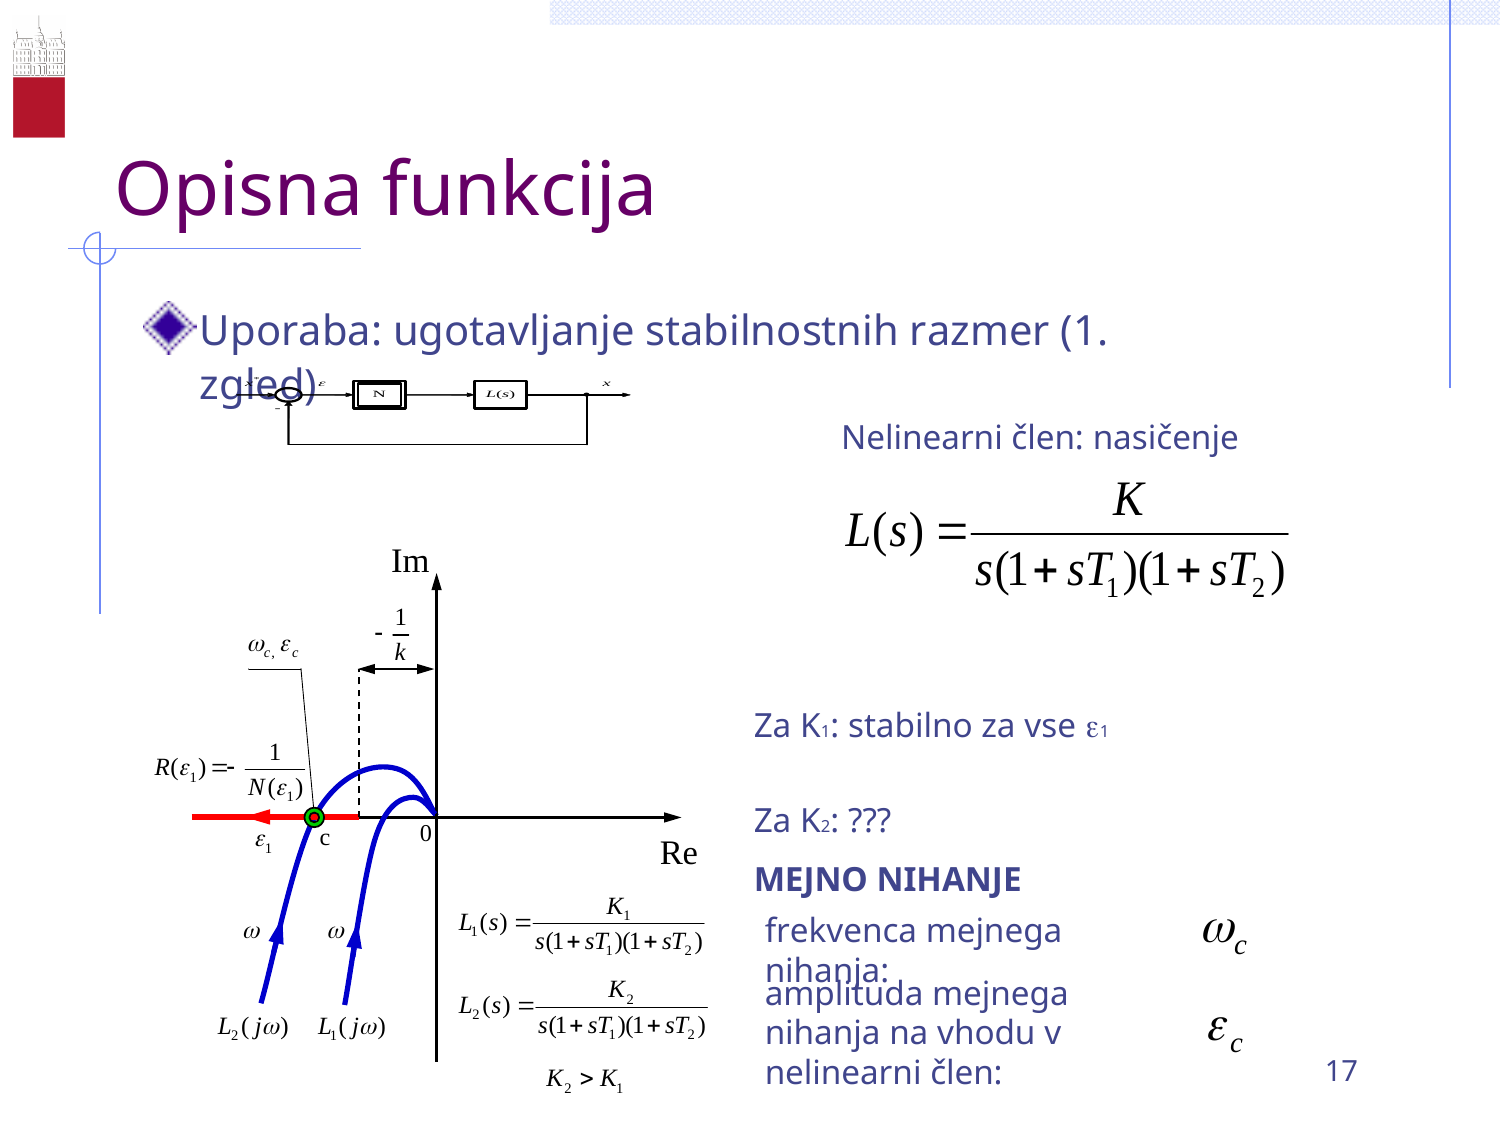

Opisna funkcija
# Uporaba: ugotavljanje stabilnostnih razmer (1. zgled)
Nelinearni člen: nasičenje
Za K1: stabilno za vse 1
Za K2: ???
MEJNO NIHANJE
frekvenca mejnega nihanja:
amplituda mejnega nihanja na vhodu v nelinearni člen: